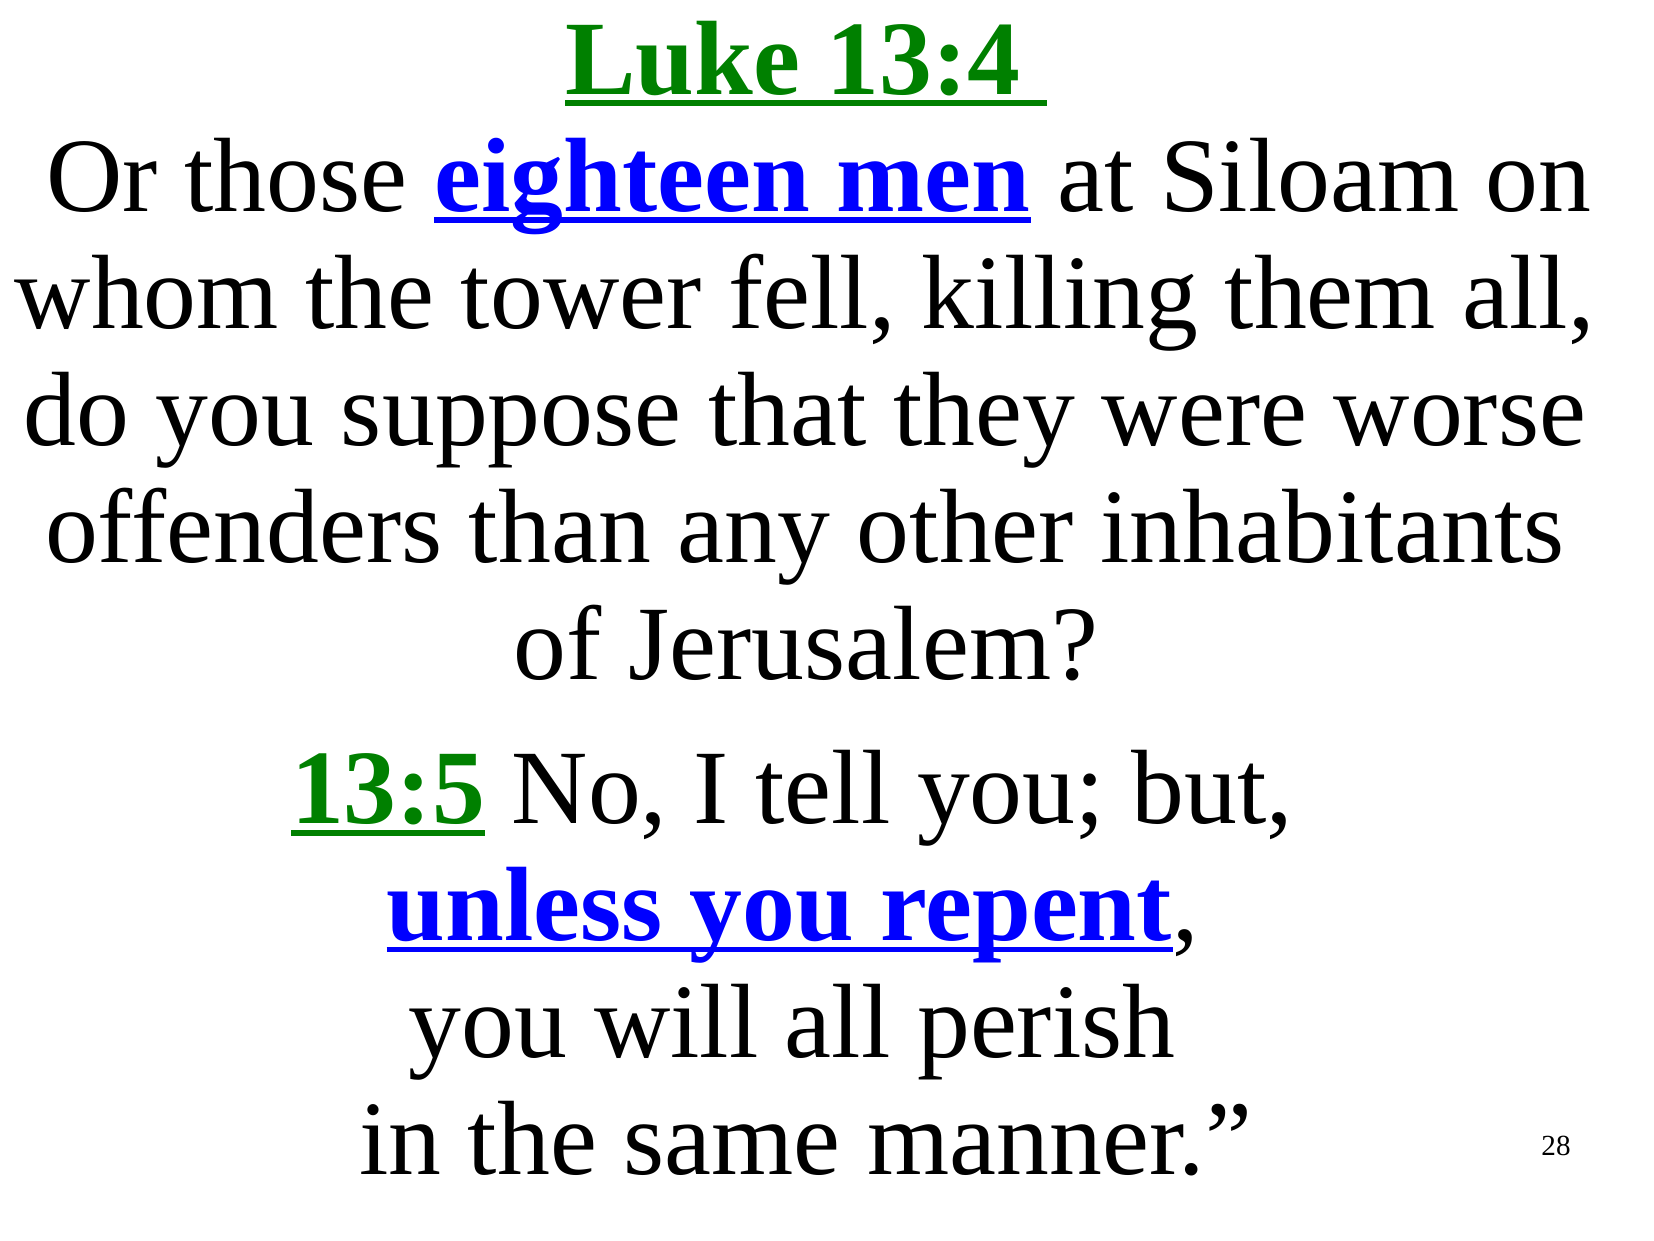

# Luke 13:4 ​Or those eighteen men at Siloam on whom the tower fell, killing them all, do you suppose that they were worse offenders than any other inhabitants of Jerusalem?
13:5 ​No, I tell you; but,
unless you repent,
you will all perish
in the same manner.”
28